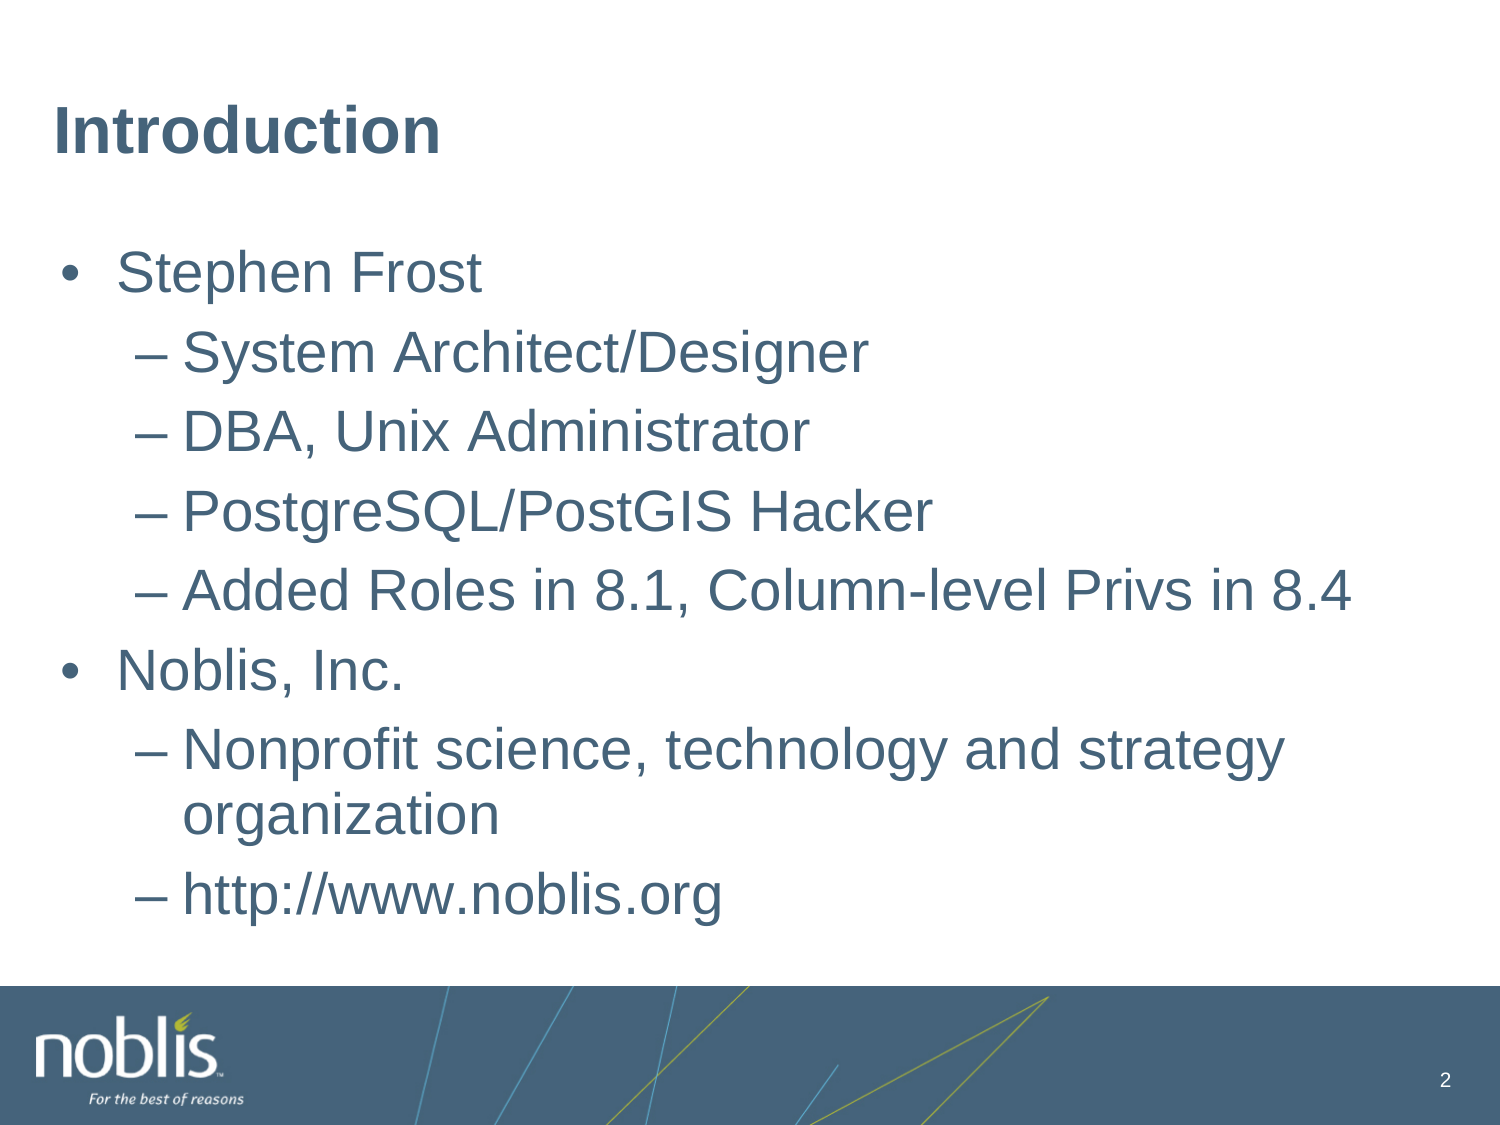

# Introduction
Stephen Frost
System Architect/Designer
DBA, Unix Administrator
PostgreSQL/PostGIS Hacker
Added Roles in 8.1, Column-level Privs in 8.4
Noblis, Inc.
Nonprofit science, technology and strategy organization
http://www.noblis.org